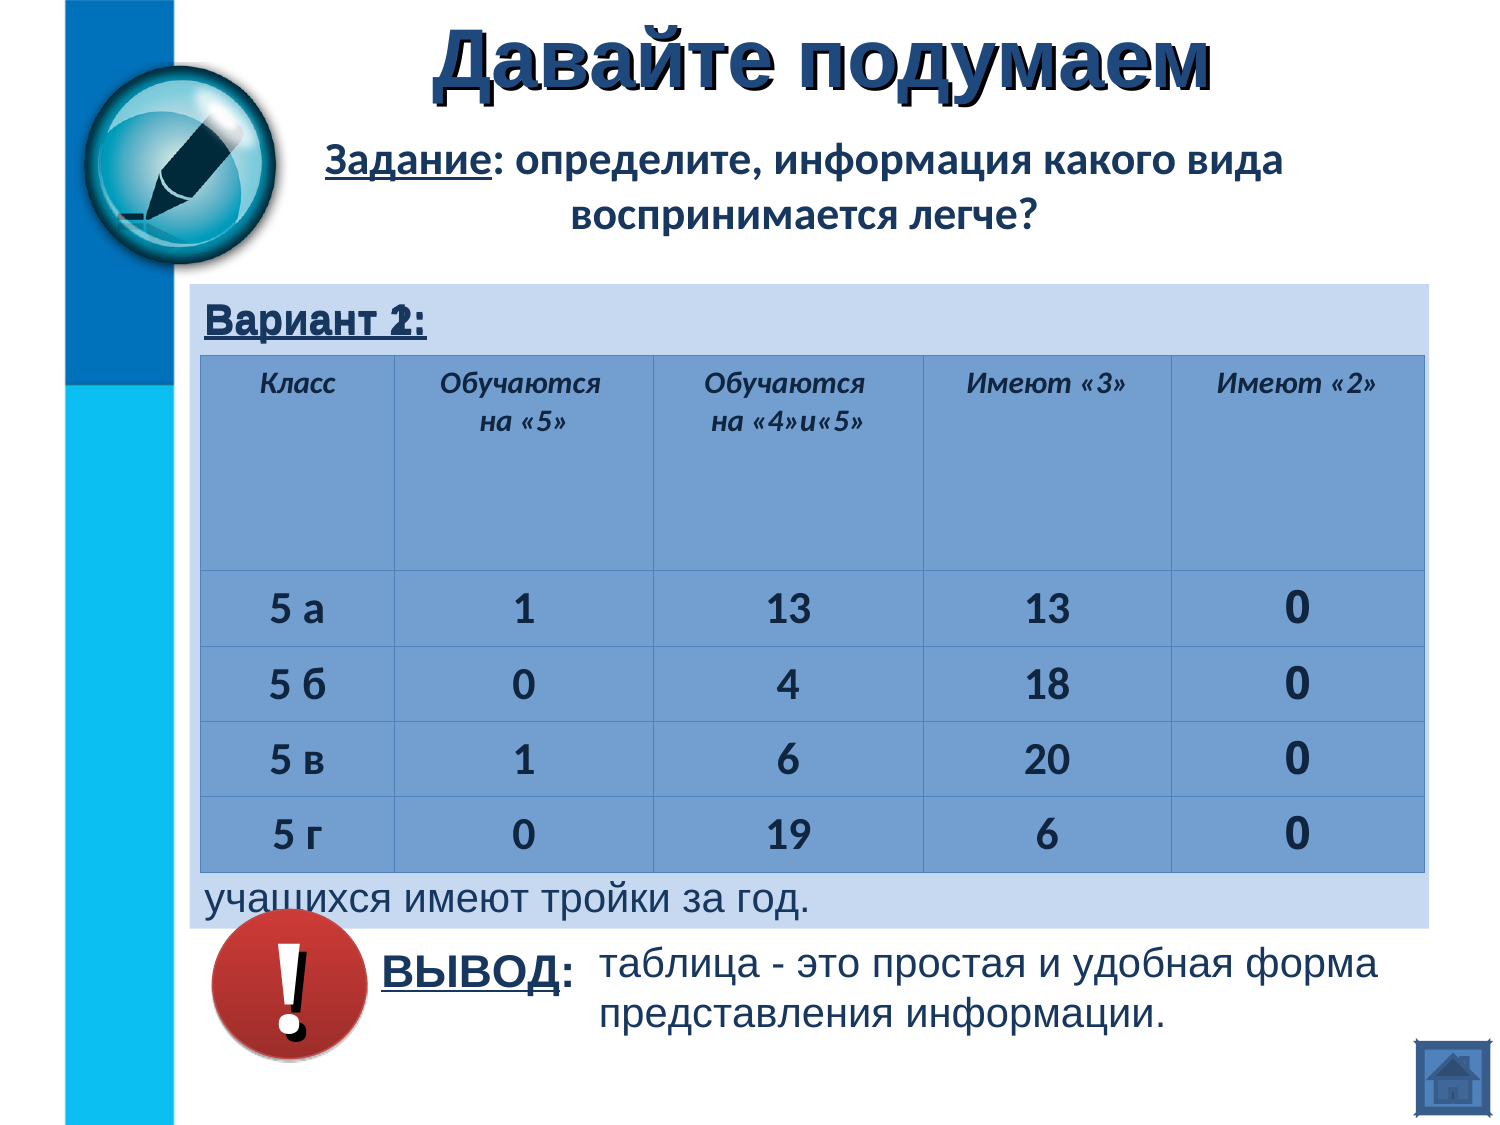

Давайте подумаем
Задание: определите, информация какого вида воспринимается легче?
Вариант 1:
В 5а классе один отличник. В 5б и 5в отличников нет. На «4» и «5» обучаются в 5а классе – 13 учащихся, а в 5б – 4 ученика. В 5а ни у одного учащегося нет двойки за год. Тройки за год имеют 13 учащихся 5 а класса. В 5в классе один отличник. В 5г классе ни у одного учащегося нет двойки за год. На «4» и «5» обучаются в 5в классе – 6 учащихся. В 5б классе нет отличников. В 5в и 5б классах нет двоечников. Тройки за год имеют 18 учащихся 5 б класса, и 20 учащихся 5в класса. На «4» и «5» обучаются в 5г классе – 19 учащихся. В 5в классе нет отличников. В 5г классе 6 учащихся имеют тройки за год.
Вариант 2:
| Класс | Обучаются на «5» | Обучаются на «4»и«5» | Имеют «3» | Имеют «2» |
| --- | --- | --- | --- | --- |
| 5 а | 1 | 13 | 13 | 0 |
| 5 б | 0 | 4 | 18 | 0 |
| 5 в | 1 | 6 | 20 | 0 |
| 5 г | 0 | 19 | 6 | 0 |
!
таблица - это простая и удобная форма представления информации.
ВЫВОД: